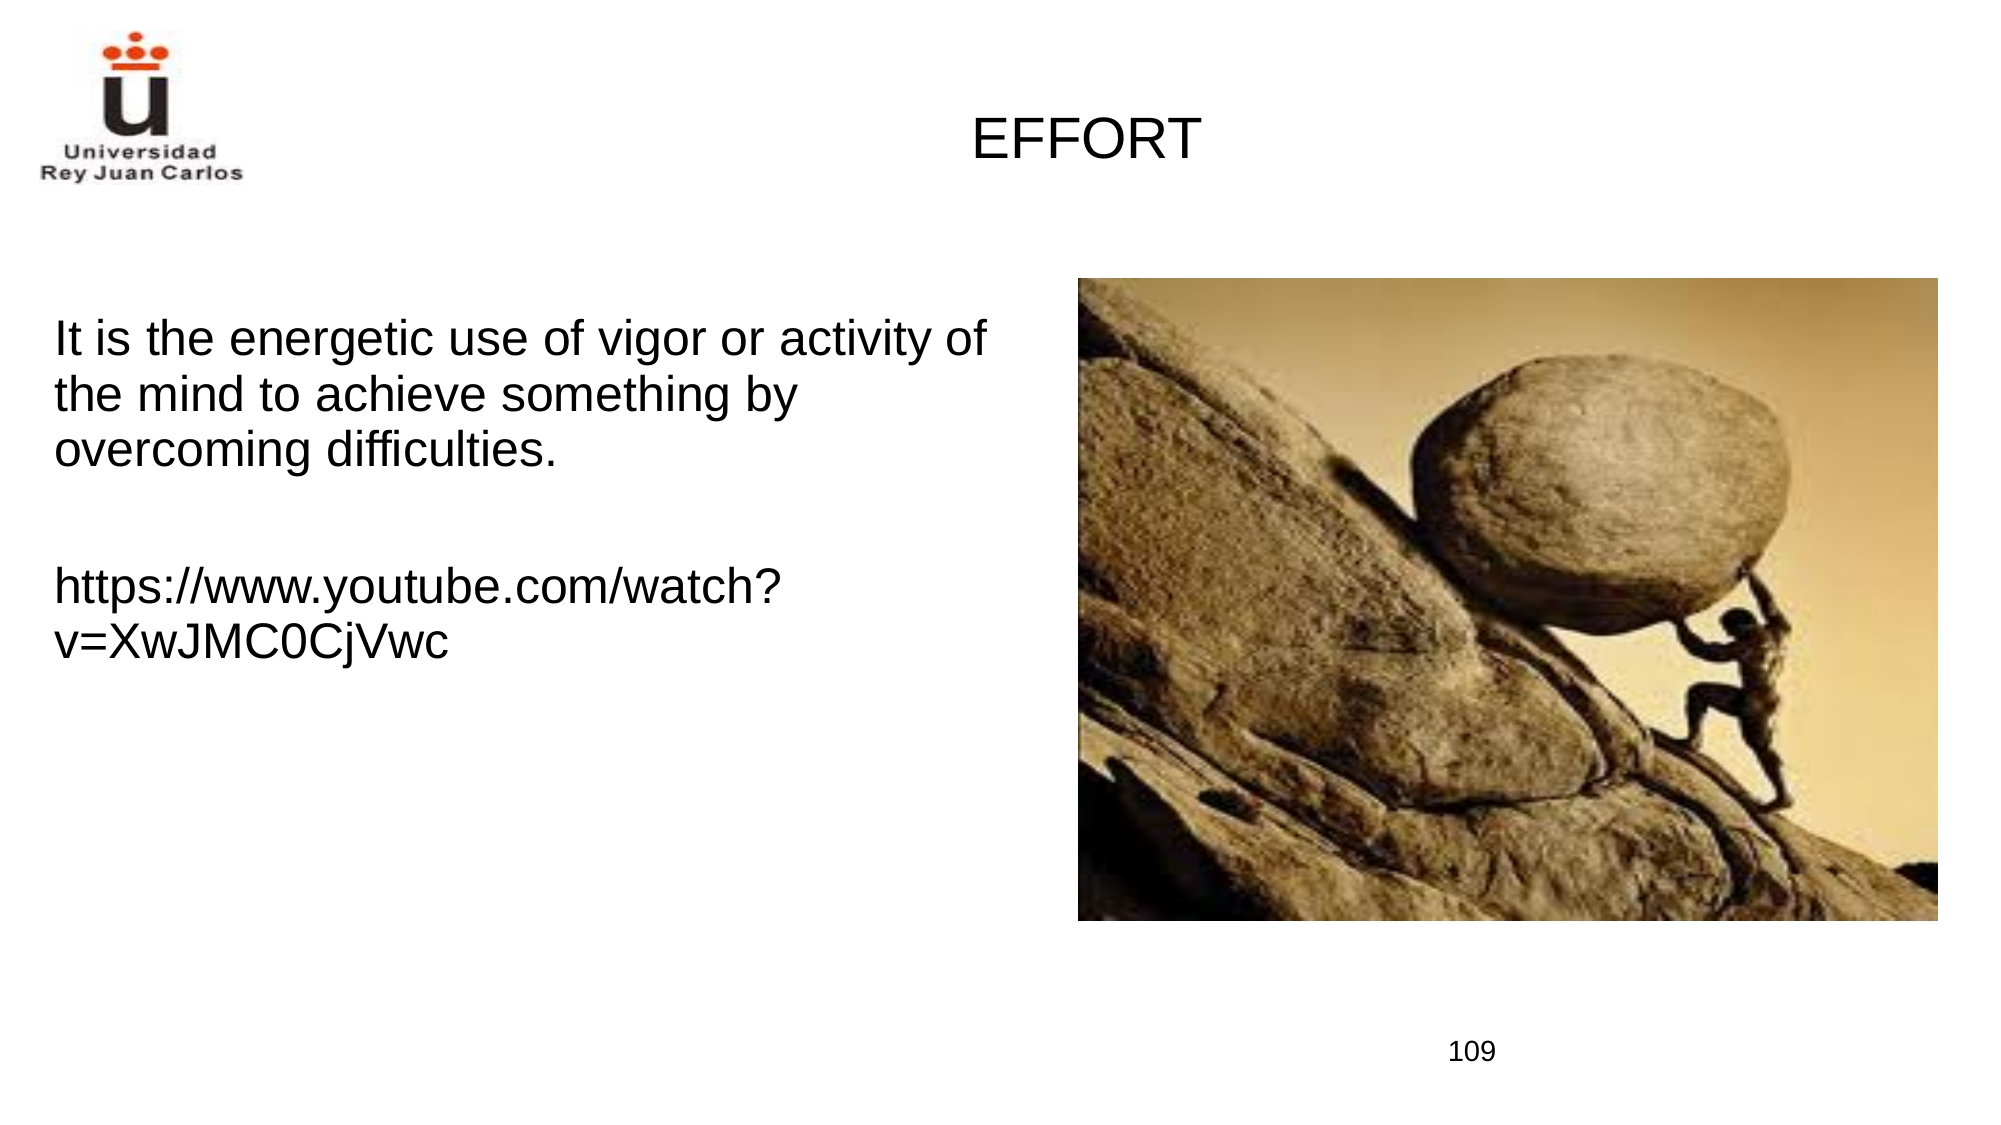

EFFORT
It is the energetic use of vigor or activity of the mind to achieve something by overcoming difficulties.
https://www.youtube.com/watch?v=XwJMC0CjVwc